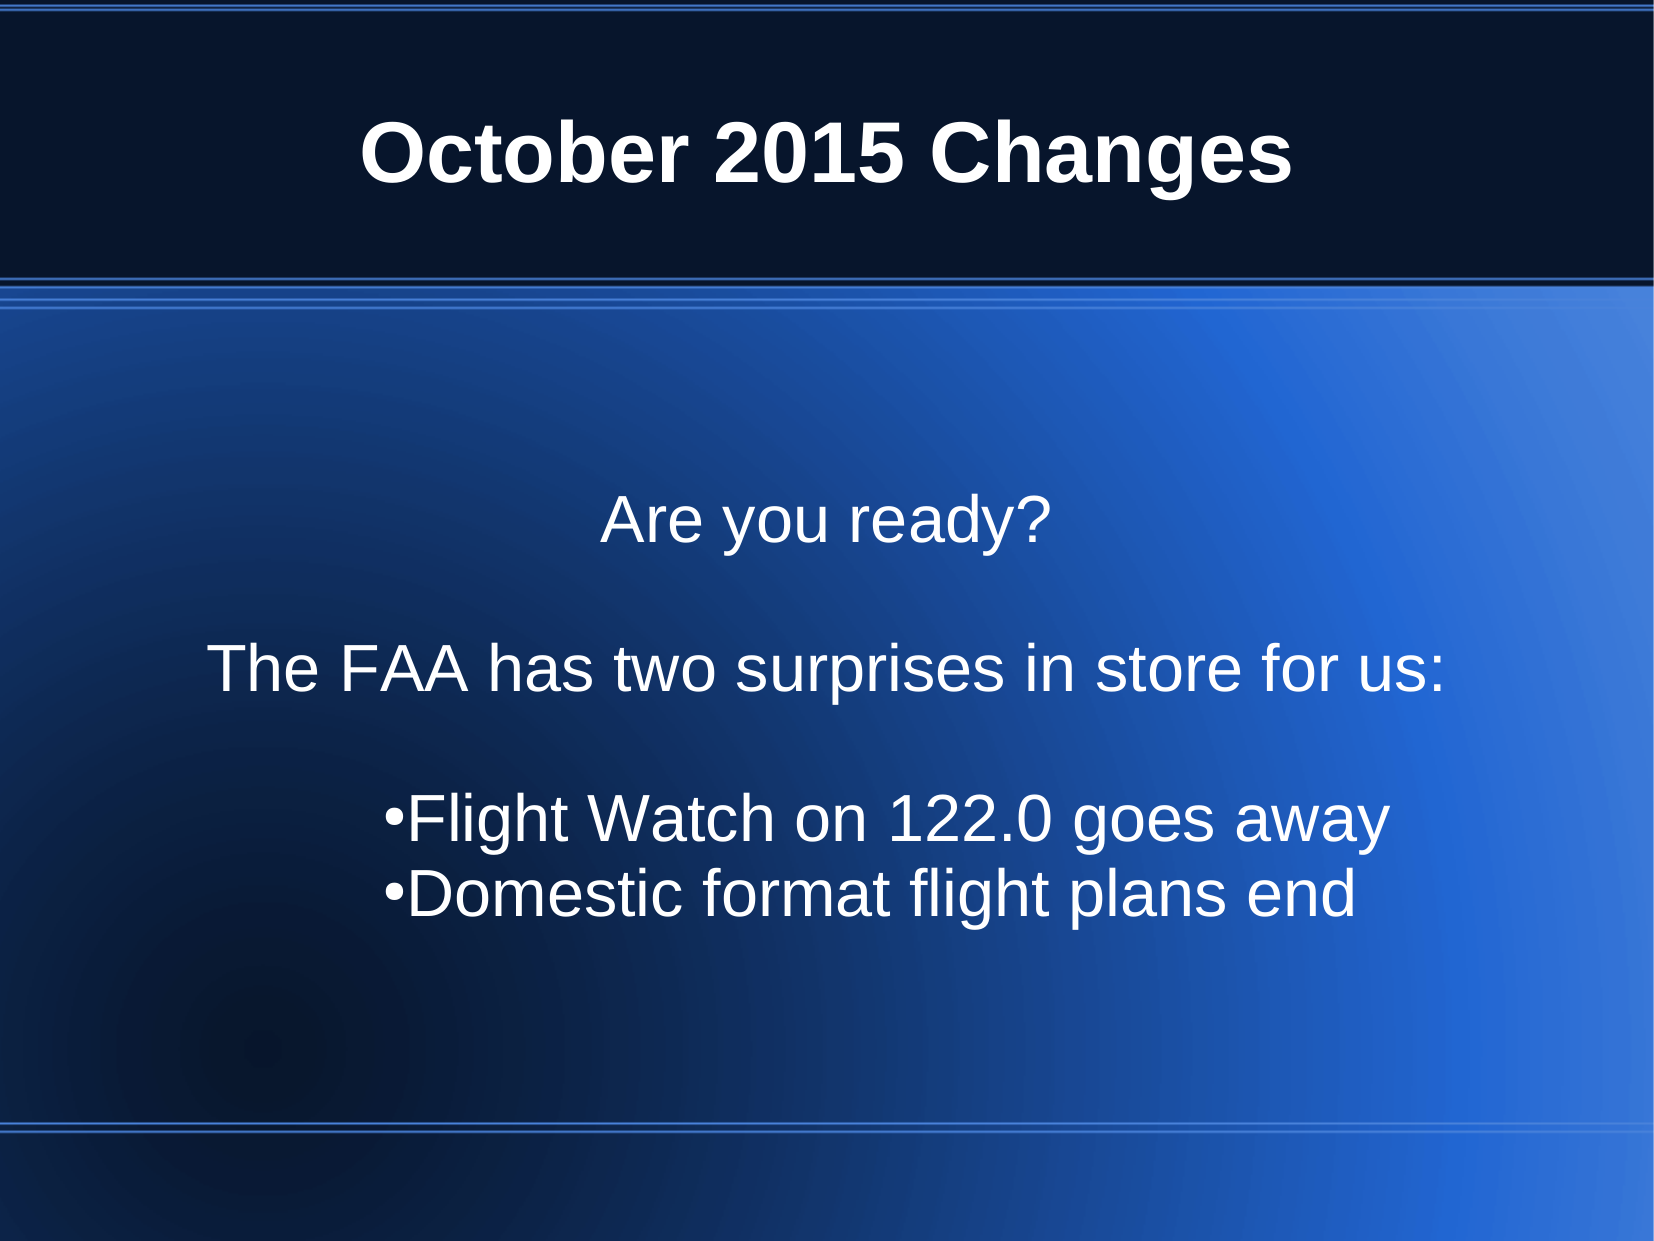

# October 2015 Changes
Are you ready?
The FAA has two surprises in store for us:
Flight Watch on 122.0 goes away
Domestic format flight plans end